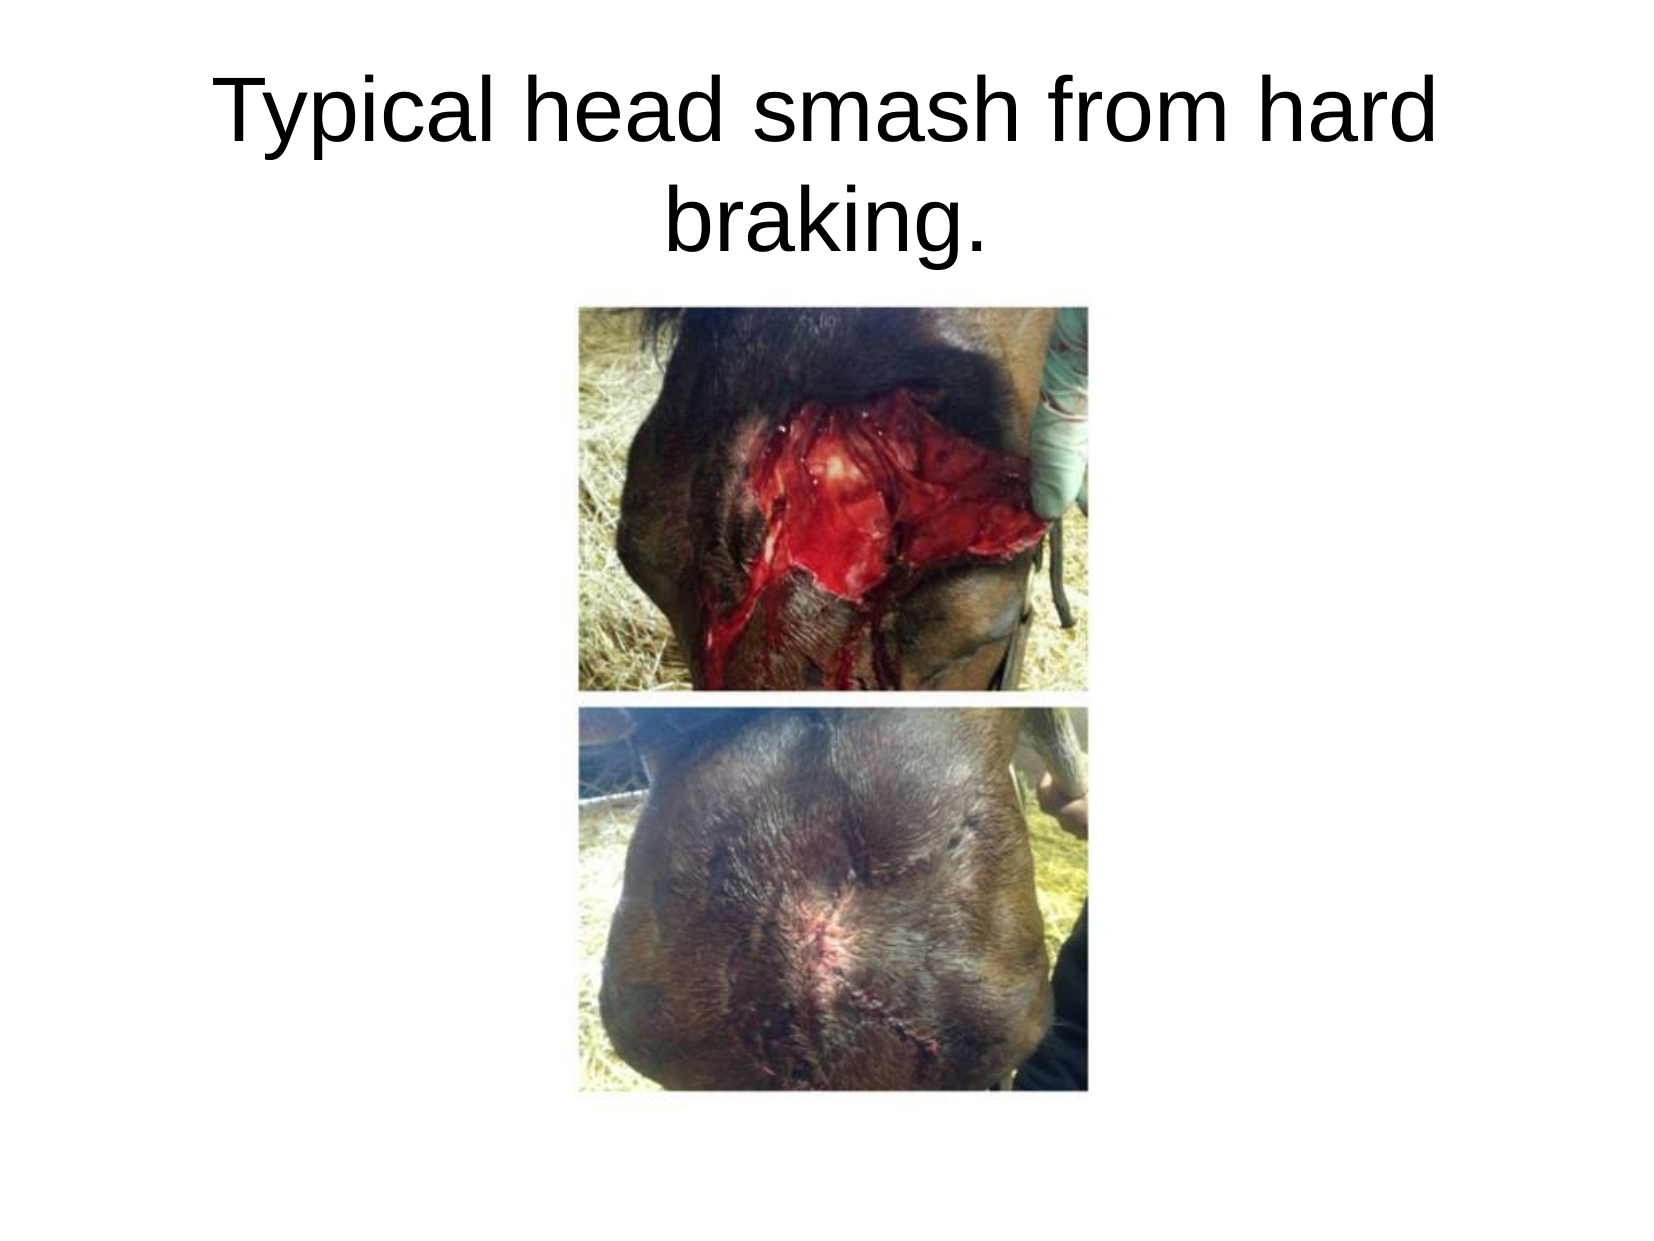

# Typical head smash from hard braking.